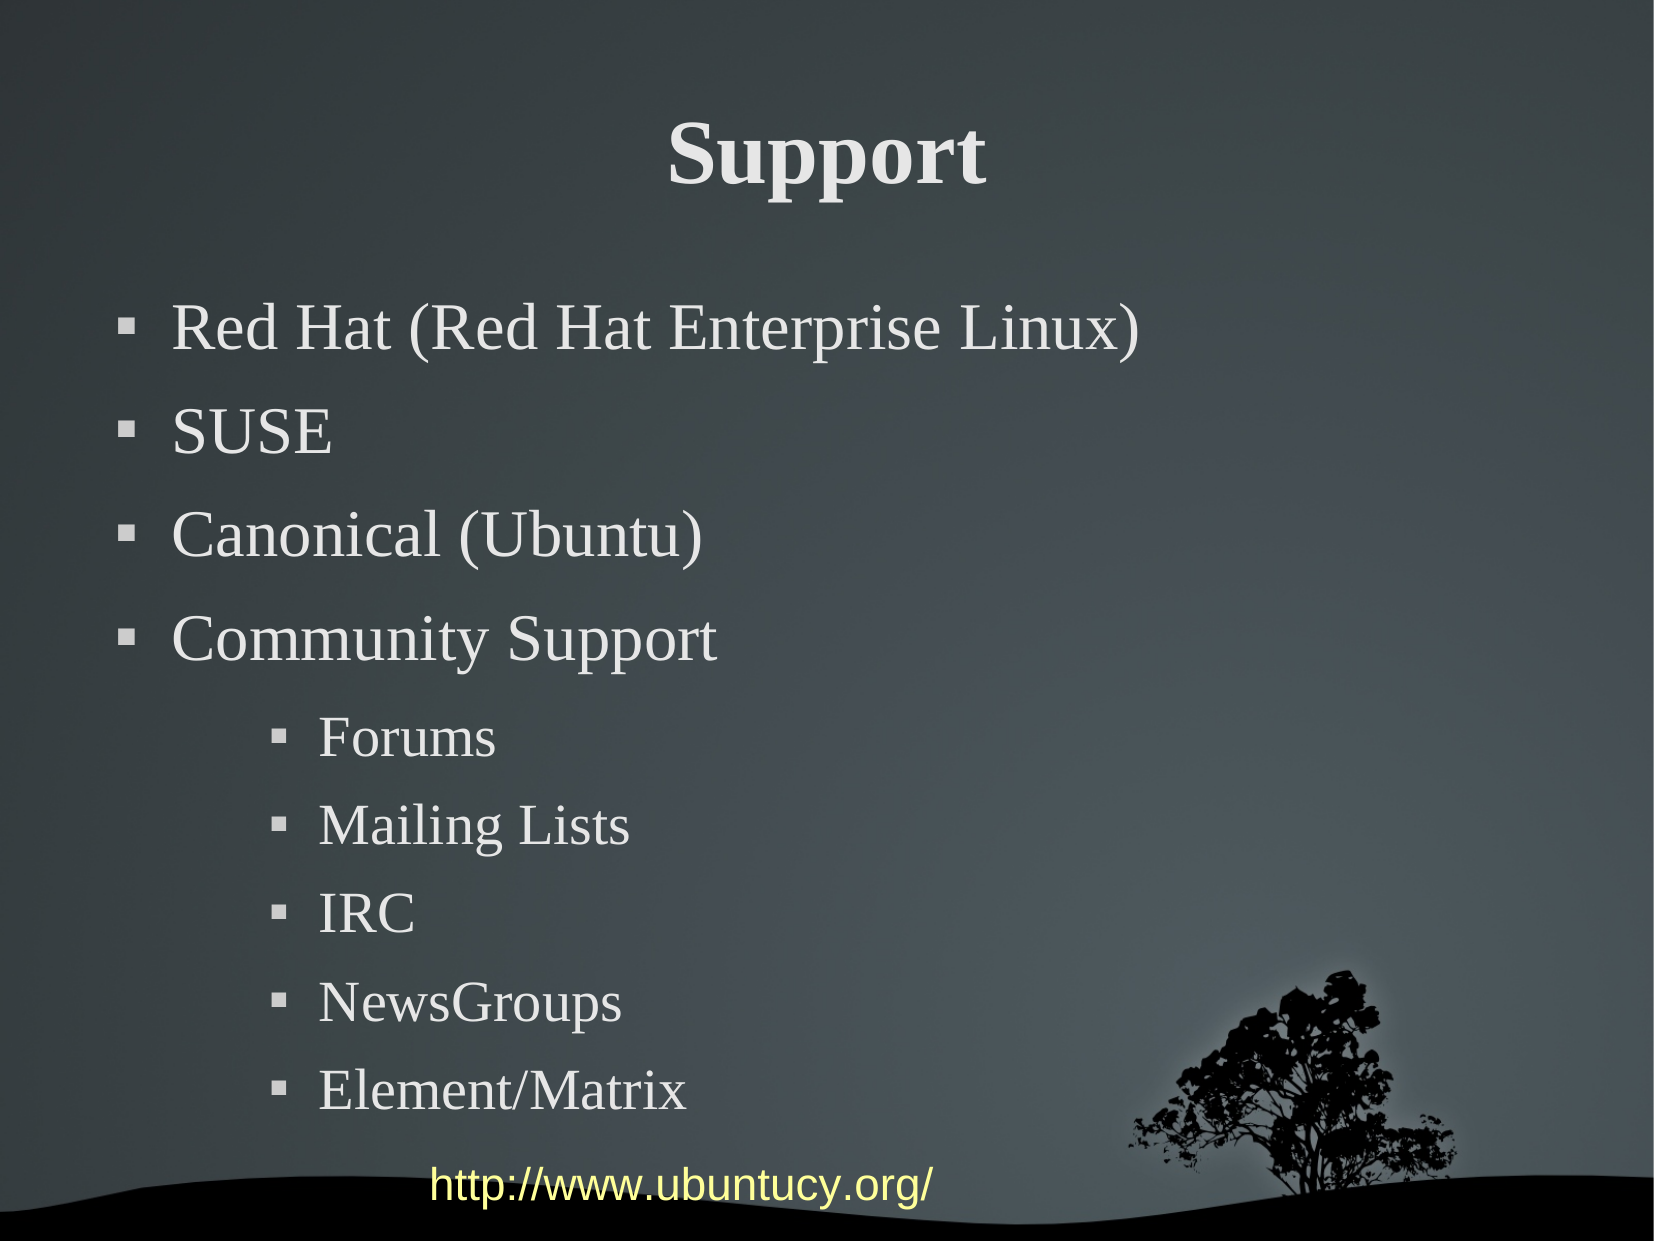

# Support
Red Hat (Red Hat Enterprise Linux)
SUSE
Canonical (Ubuntu)
Community Support
Forums
Mailing Lists
IRC
NewsGroups
Element/Matrix
http://www.ubuntucy.org/